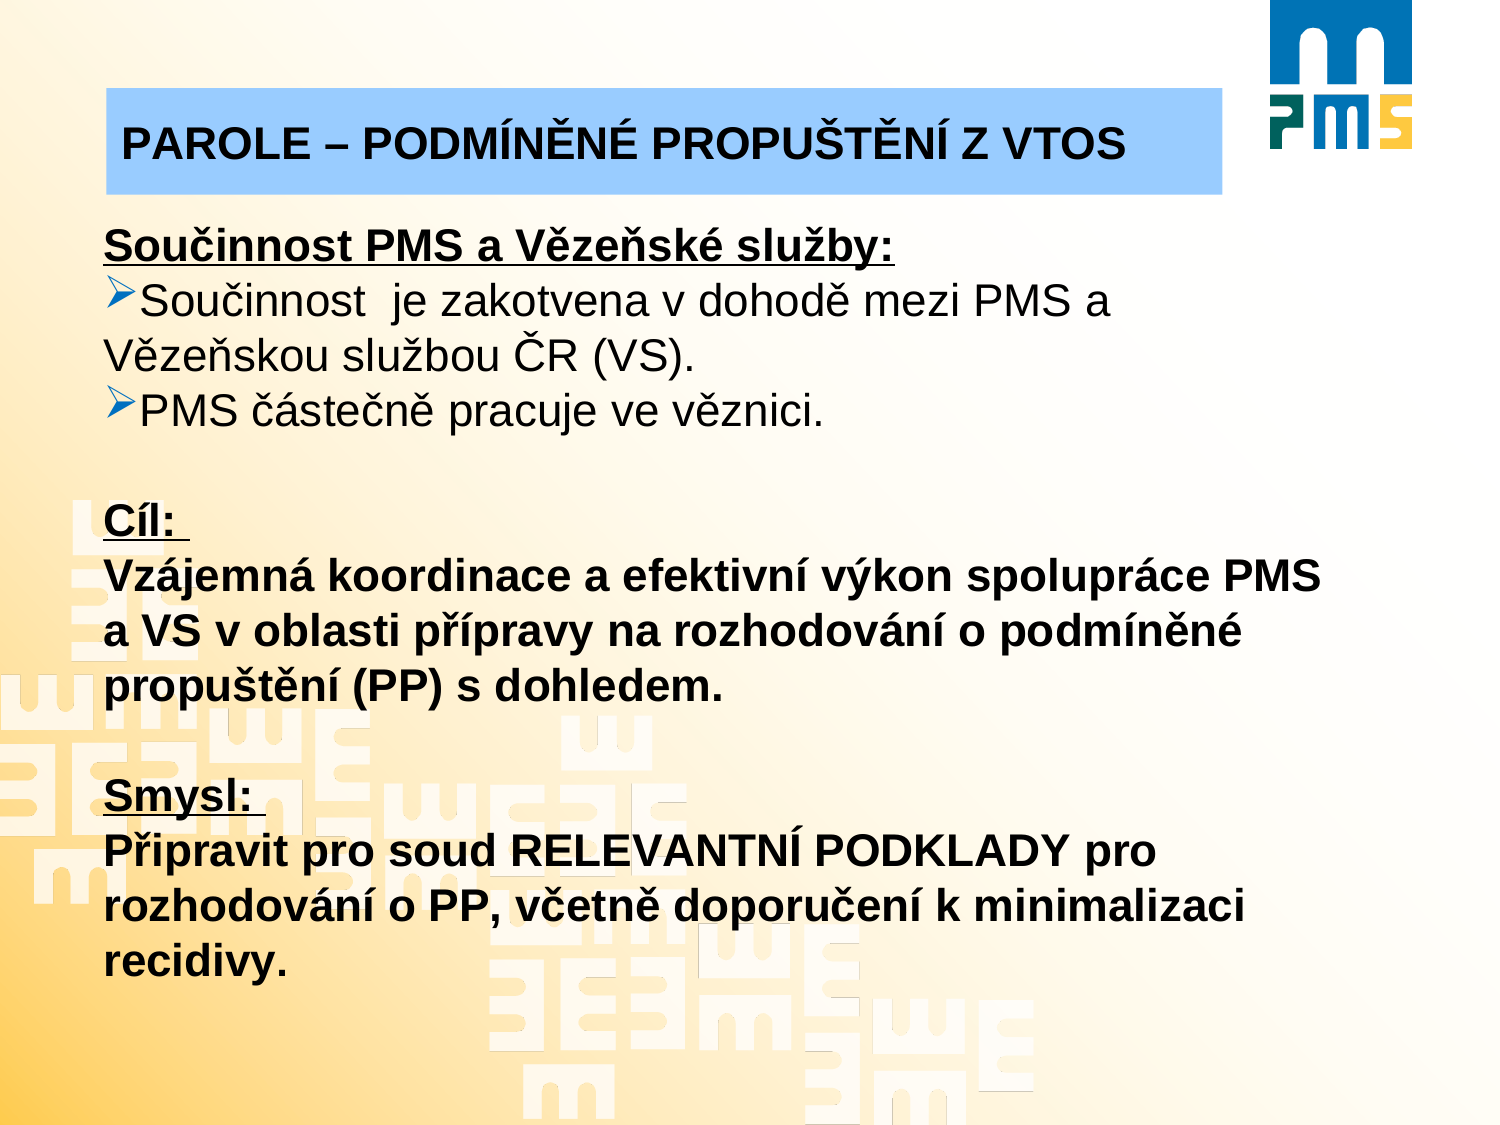

# PAROLE – PODMÍNĚNÉ PROPUŠTĚNÍ Z VTOS
Součinnost PMS a Vězeňské služby:
Součinnost je zakotvena v dohodě mezi PMS a Vězeňskou službou ČR (VS).
PMS částečně pracuje ve věznici.
Cíl:
Vzájemná koordinace a efektivní výkon spolupráce PMS a VS v oblasti přípravy na rozhodování o podmíněné propuštění (PP) s dohledem.
Smysl:
Připravit pro soud RELEVANTNÍ PODKLADY pro rozhodování o PP, včetně doporučení k minimalizaci recidivy.